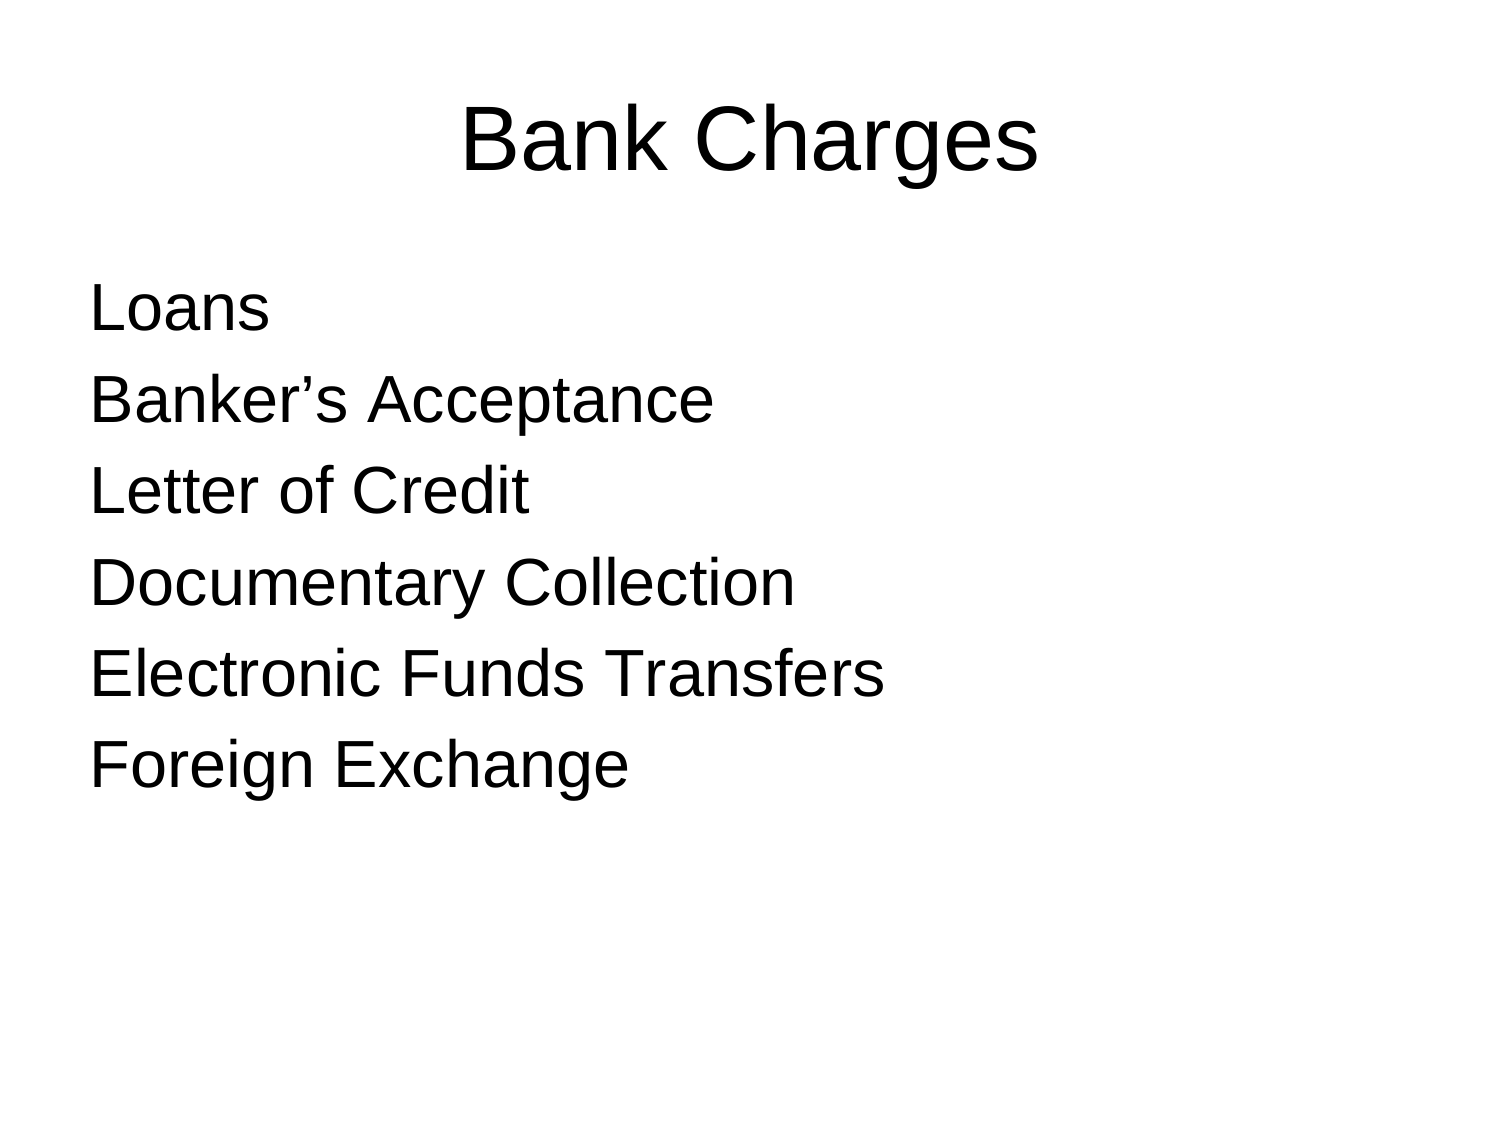

# Bank Charges
Loans
Banker’s Acceptance
Letter of Credit
Documentary Collection
Electronic Funds Transfers
Foreign Exchange